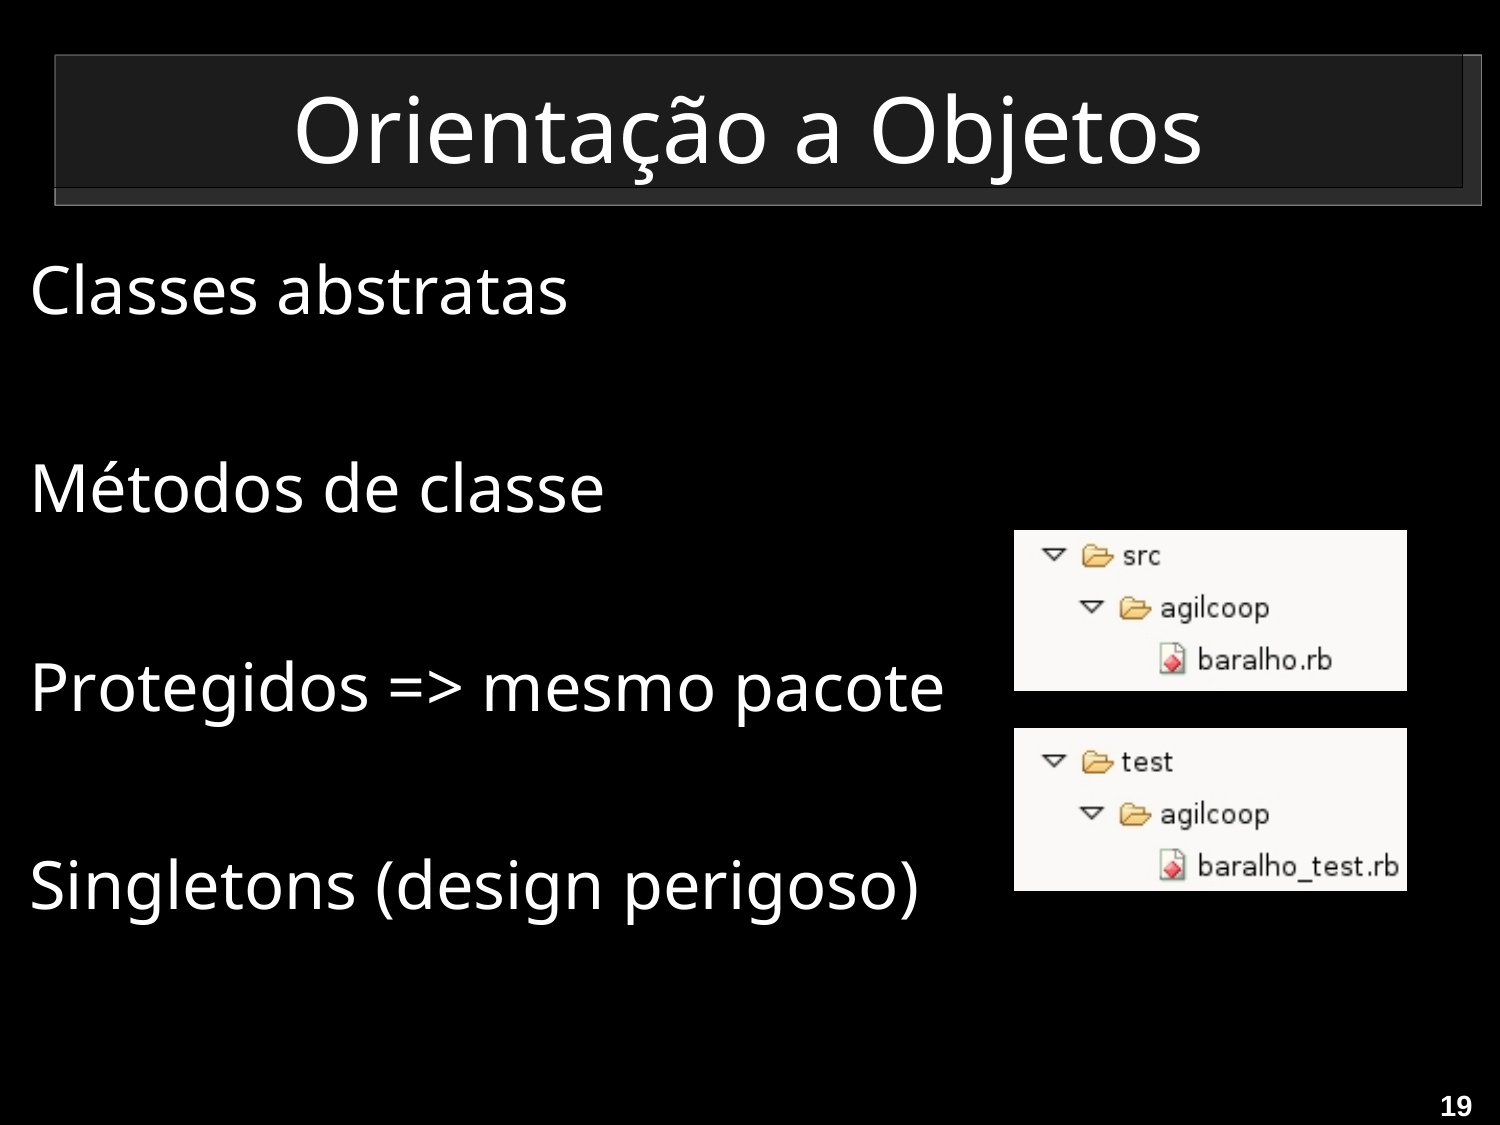

# Orientação a Objetos
Classes abstratas
Métodos de classe
Protegidos => mesmo pacote
Singletons (design perigoso)
19